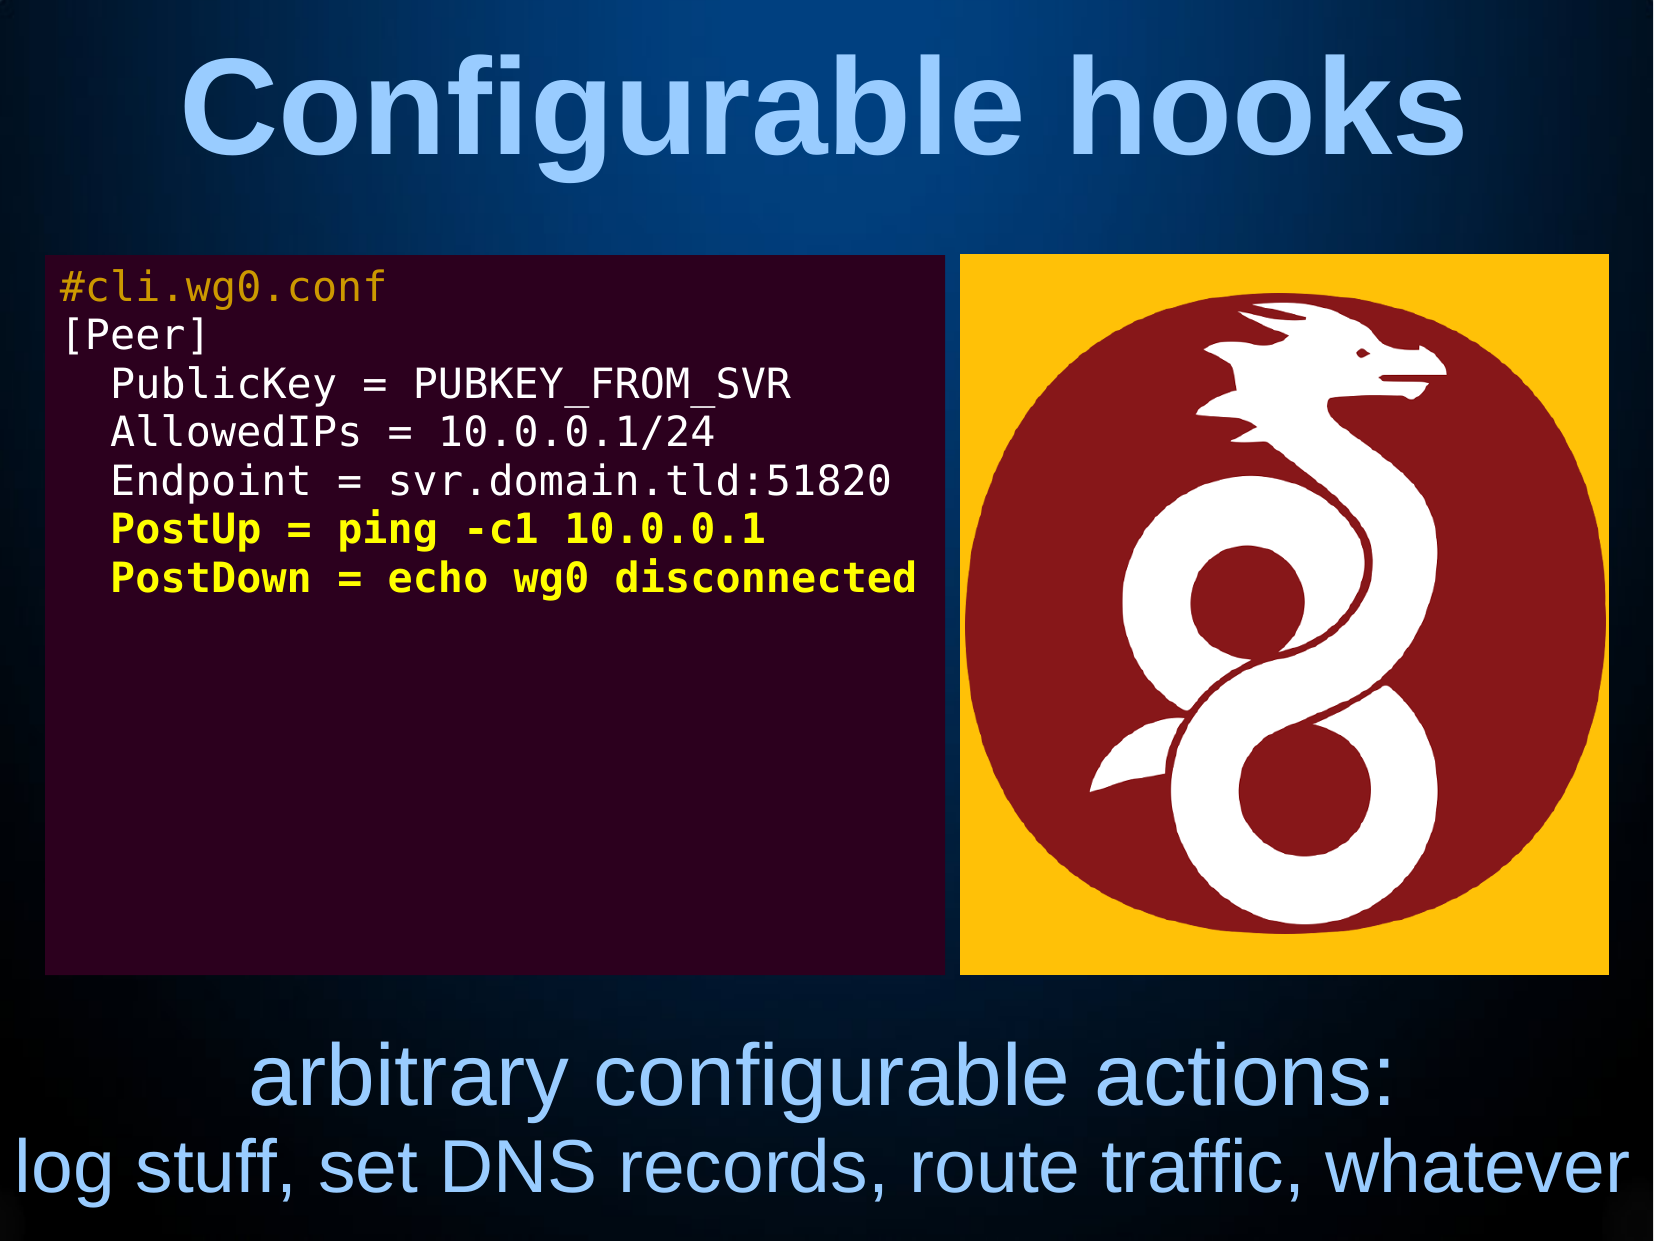

# Configurable hooks
#cli.wg0.conf
[Peer]
 PublicKey = PUBKEY_FROM_SVR
 AllowedIPs = 10.0.0.1/24
 Endpoint = svr.domain.tld:51820
 PostUp = ping -c1 10.0.0.1
 PostDown = echo wg0 disconnected
arbitrary configurable actions:
log stuff, set DNS records, route traffic, whatever